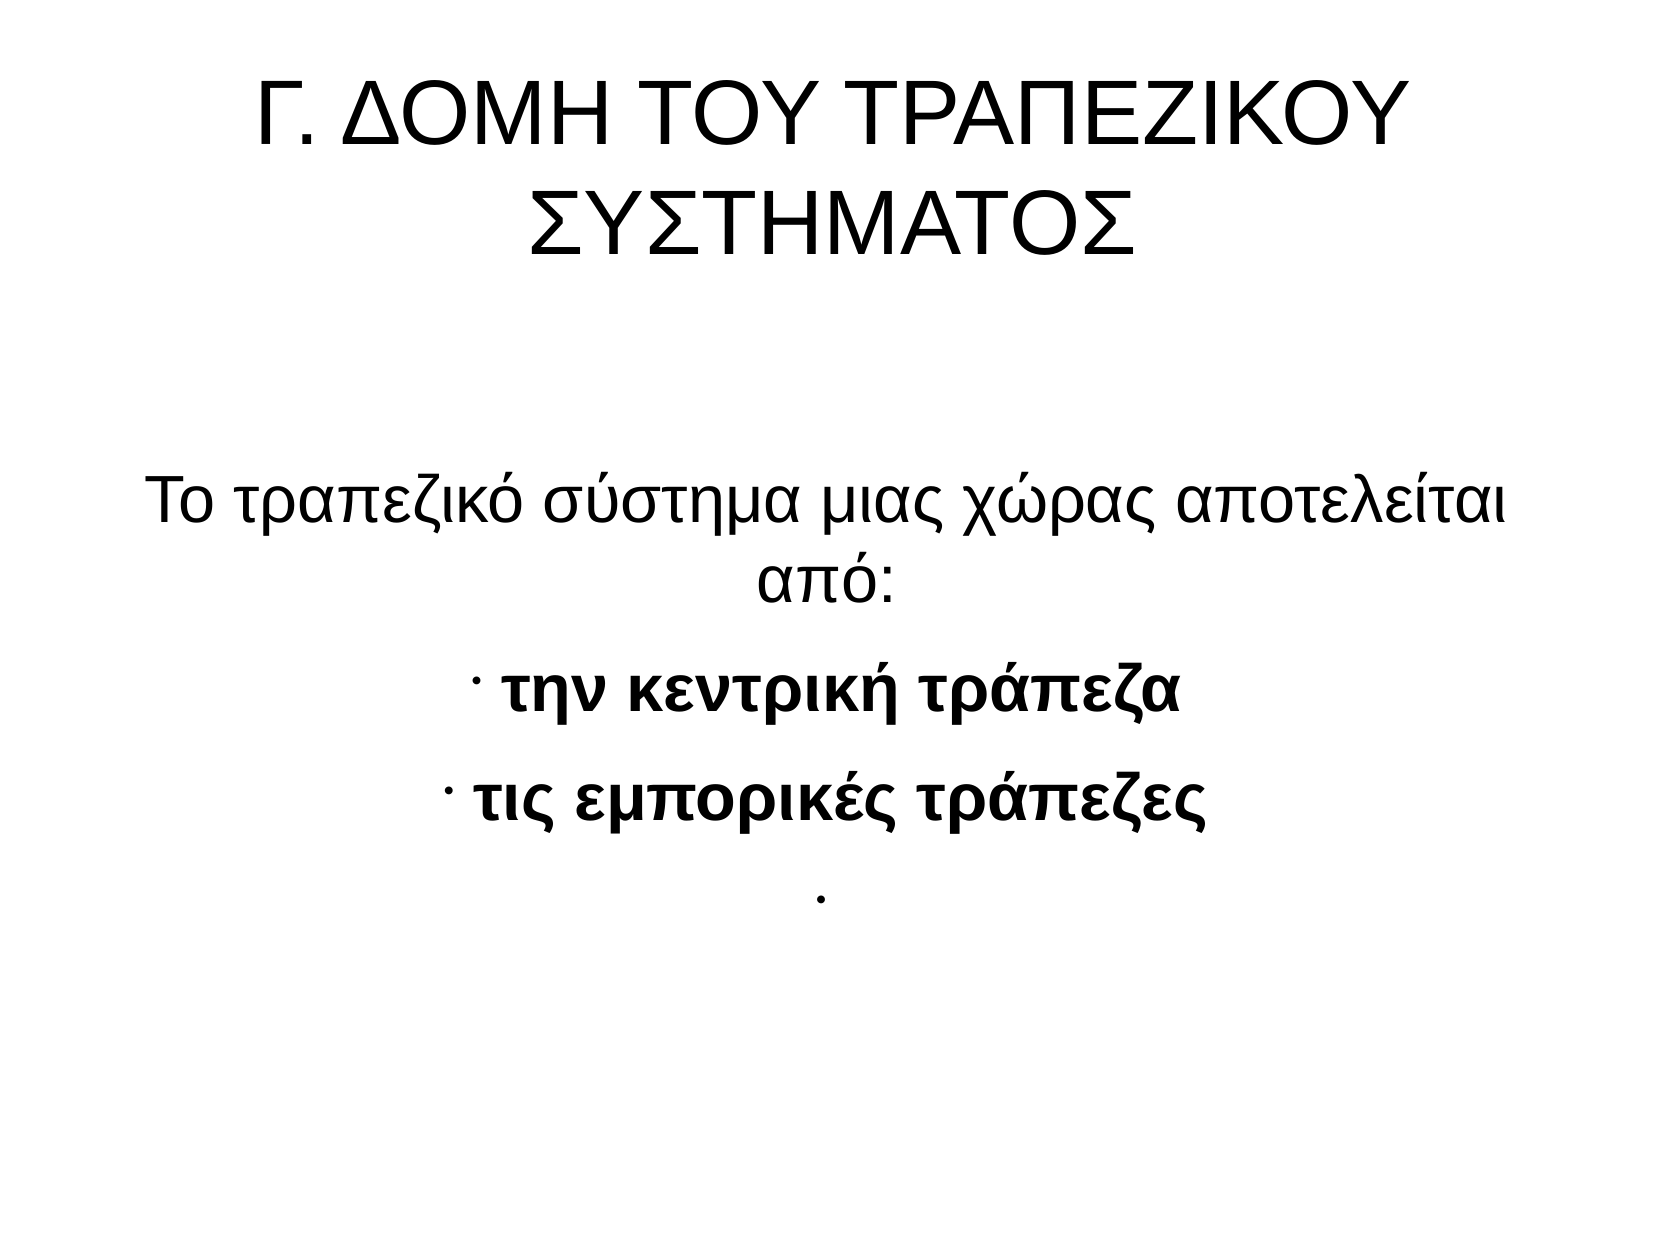

# Γ. ΔΟΜΗ ΤΟΥ ΤΡΑΠΕΖΙΚΟΥ ΣΥΣΤΗΜΑΤΟΣ
Το τραπεζικό σύστημα μιας χώρας αποτελείται από:
 την κεντρική τράπεζα
 τις εμπορικές τράπεζες